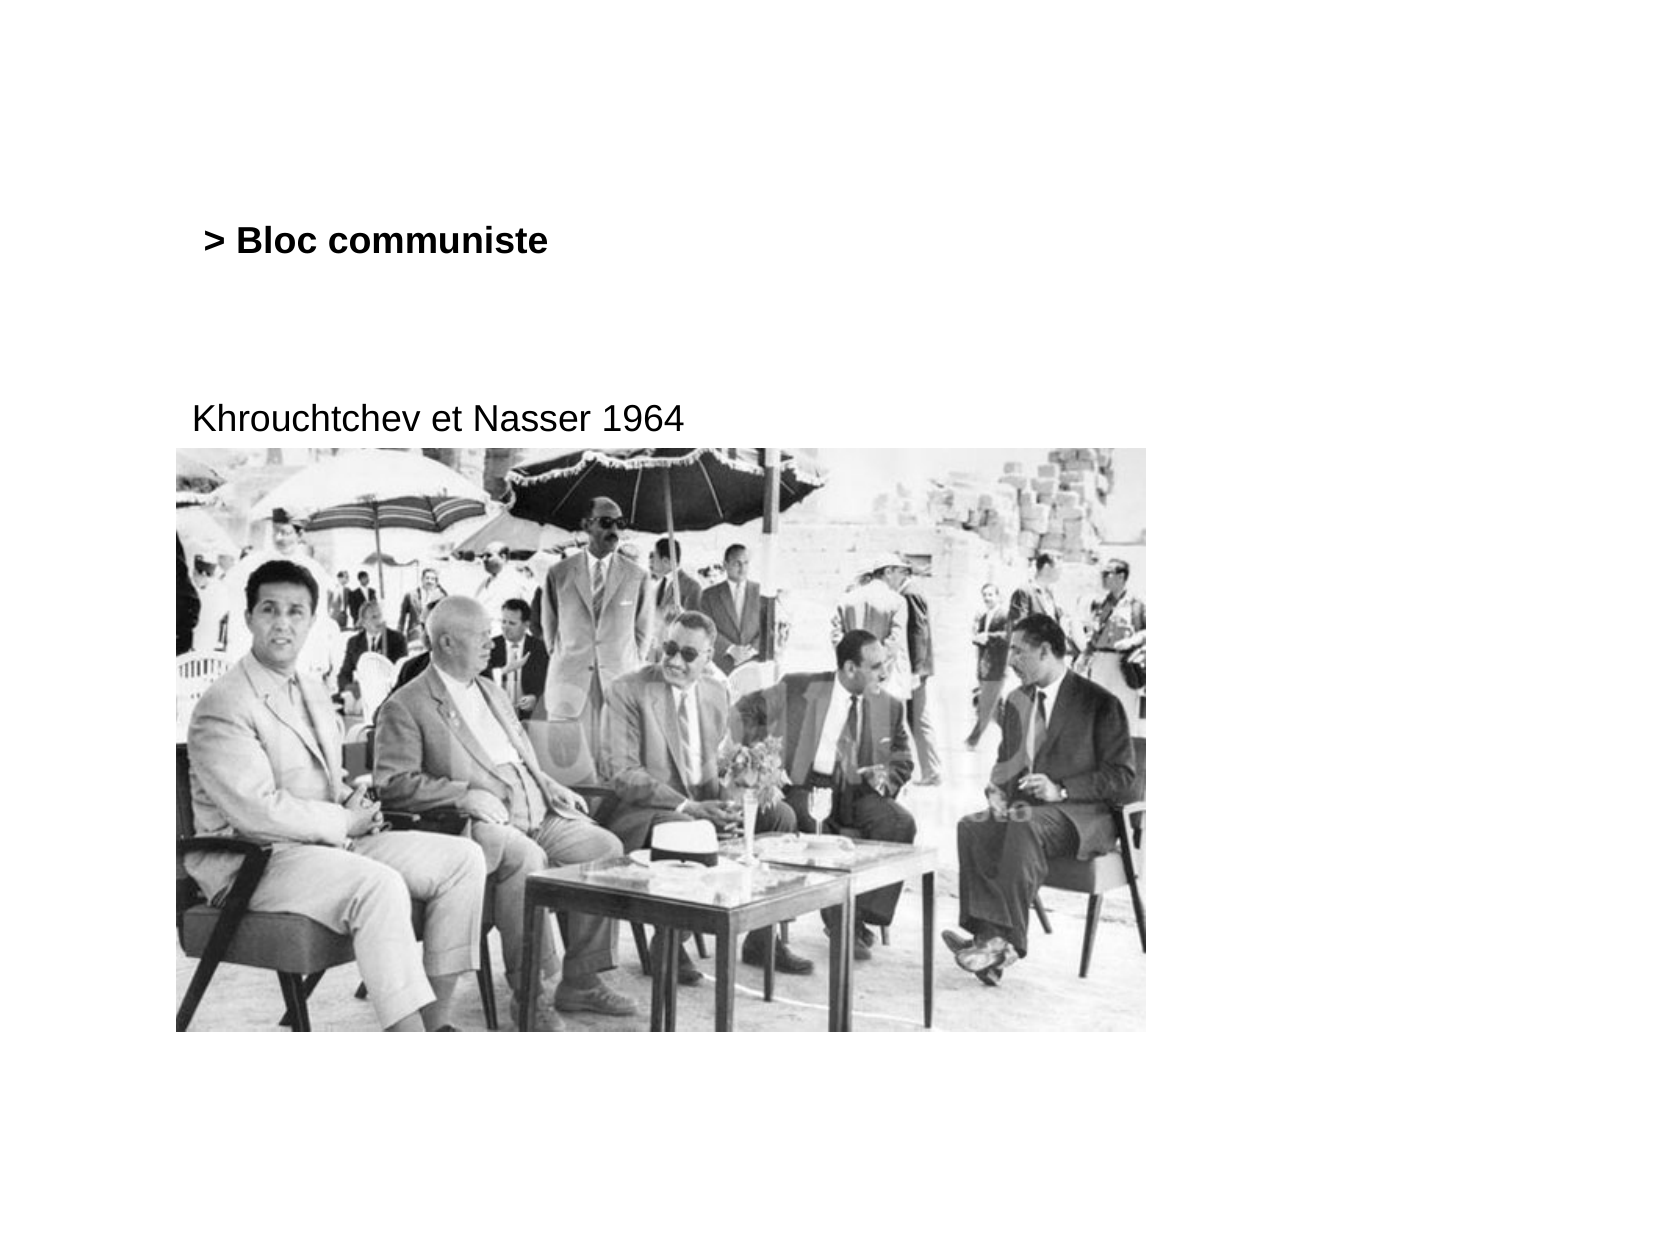

> Bloc communiste
Khrouchtchev et Nasser 1964